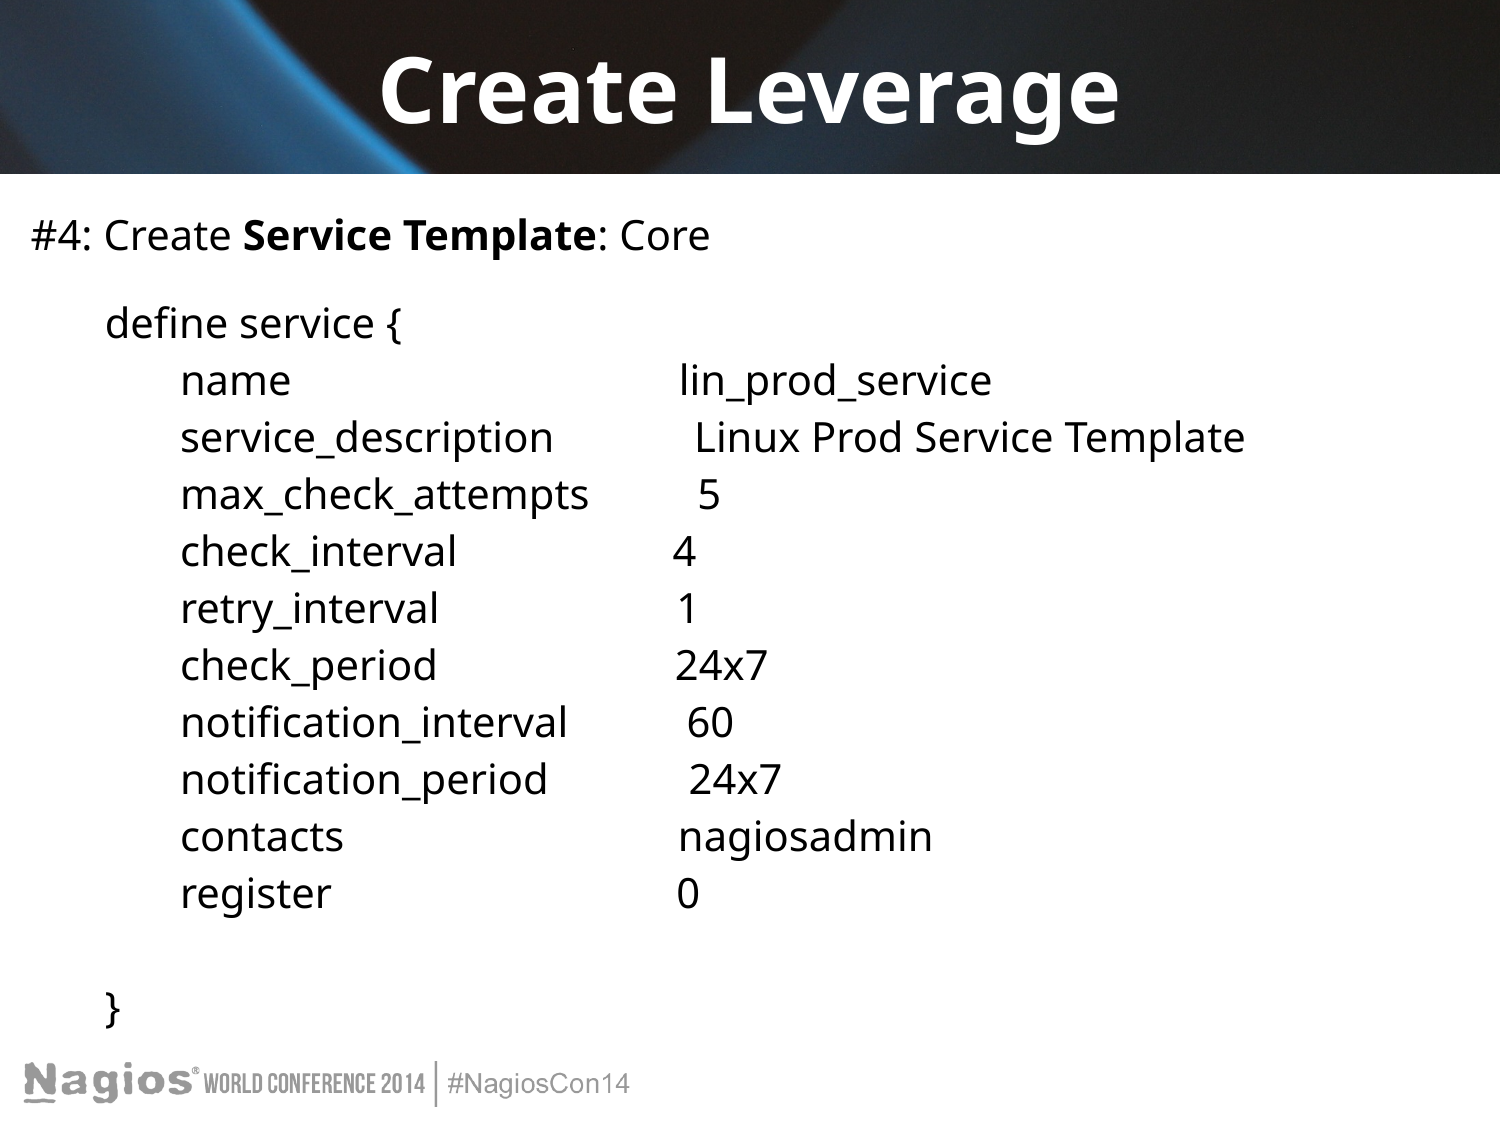

# Create Leverage
#4: Create Service Template: Core
define service {
 name lin_prod_service
 service_description Linux Prod Service Template
 max_check_attempts 5
 check_interval 4
 retry_interval 1
 check_period 24x7
 notification_interval 60
 notification_period 24x7
 contacts nagiosadmin
 register 0
}